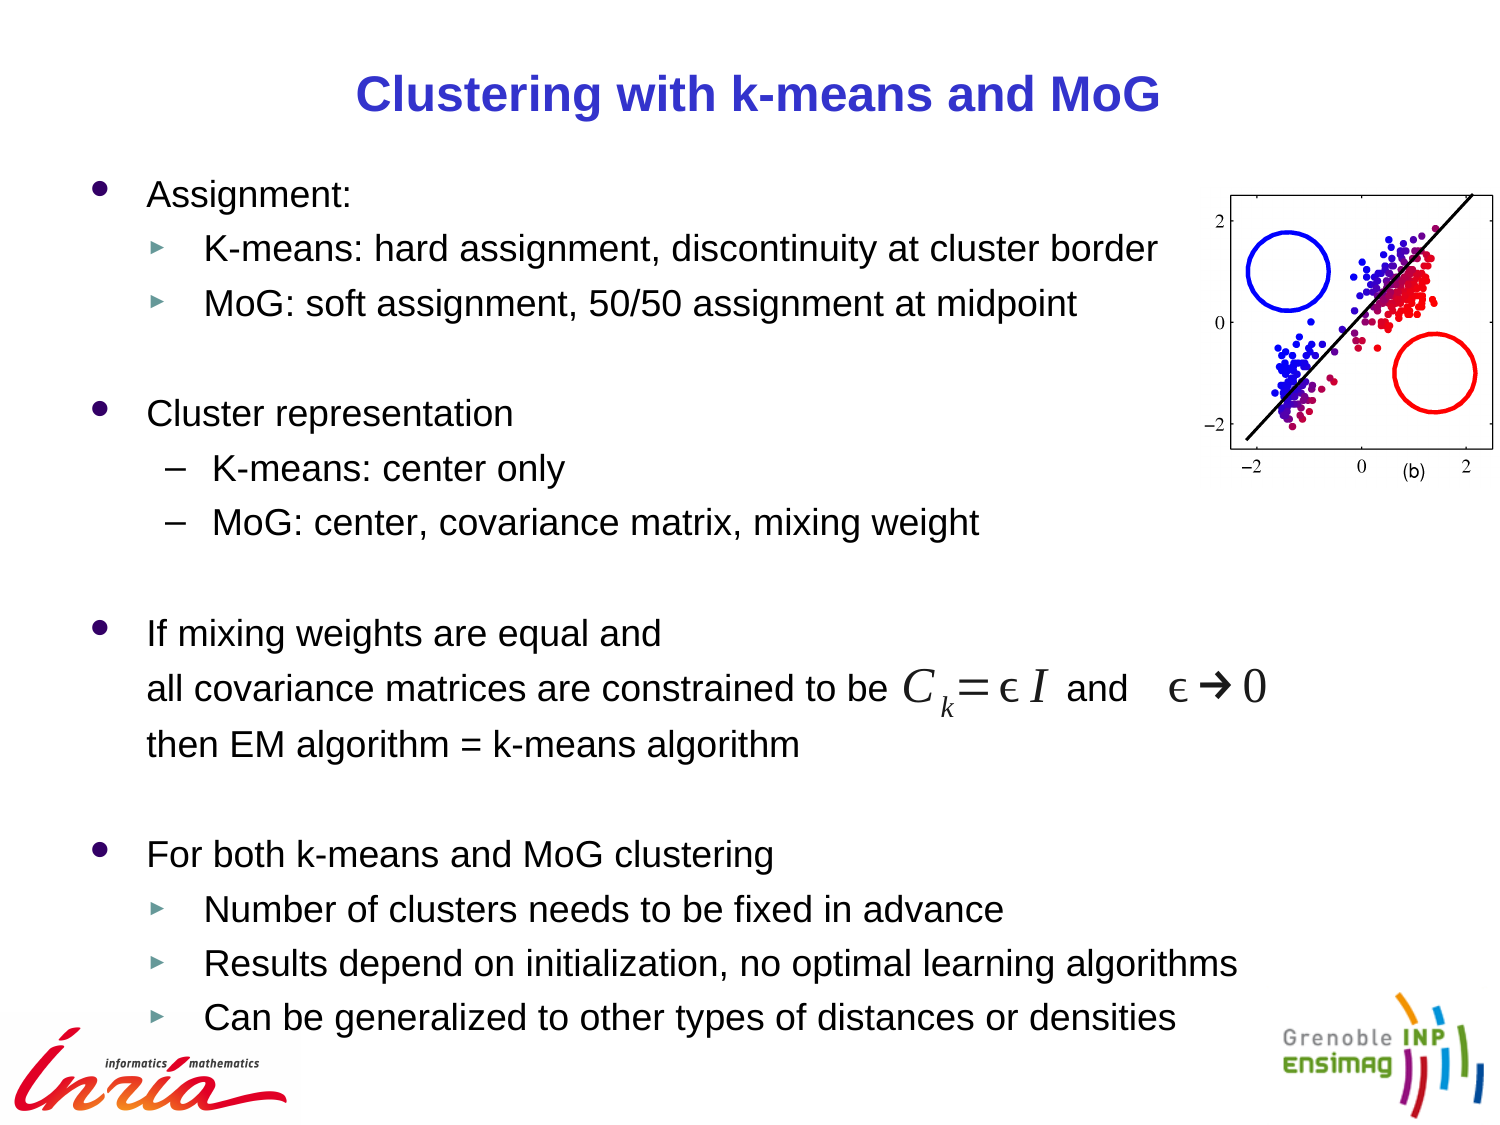

# Clustering with k-means and MoG
Assignment:
K-means: hard assignment, discontinuity at cluster border
MoG: soft assignment, 50/50 assignment at midpoint
Cluster representation
K-means: center only
MoG: center, covariance matrix, mixing weight
If mixing weights are equal and
all covariance matrices are constrained to be and
then EM algorithm = k-means algorithm
For both k-means and MoG clustering
Number of clusters needs to be fixed in advance
Results depend on initialization, no optimal learning algorithms
Can be generalized to other types of distances or densities